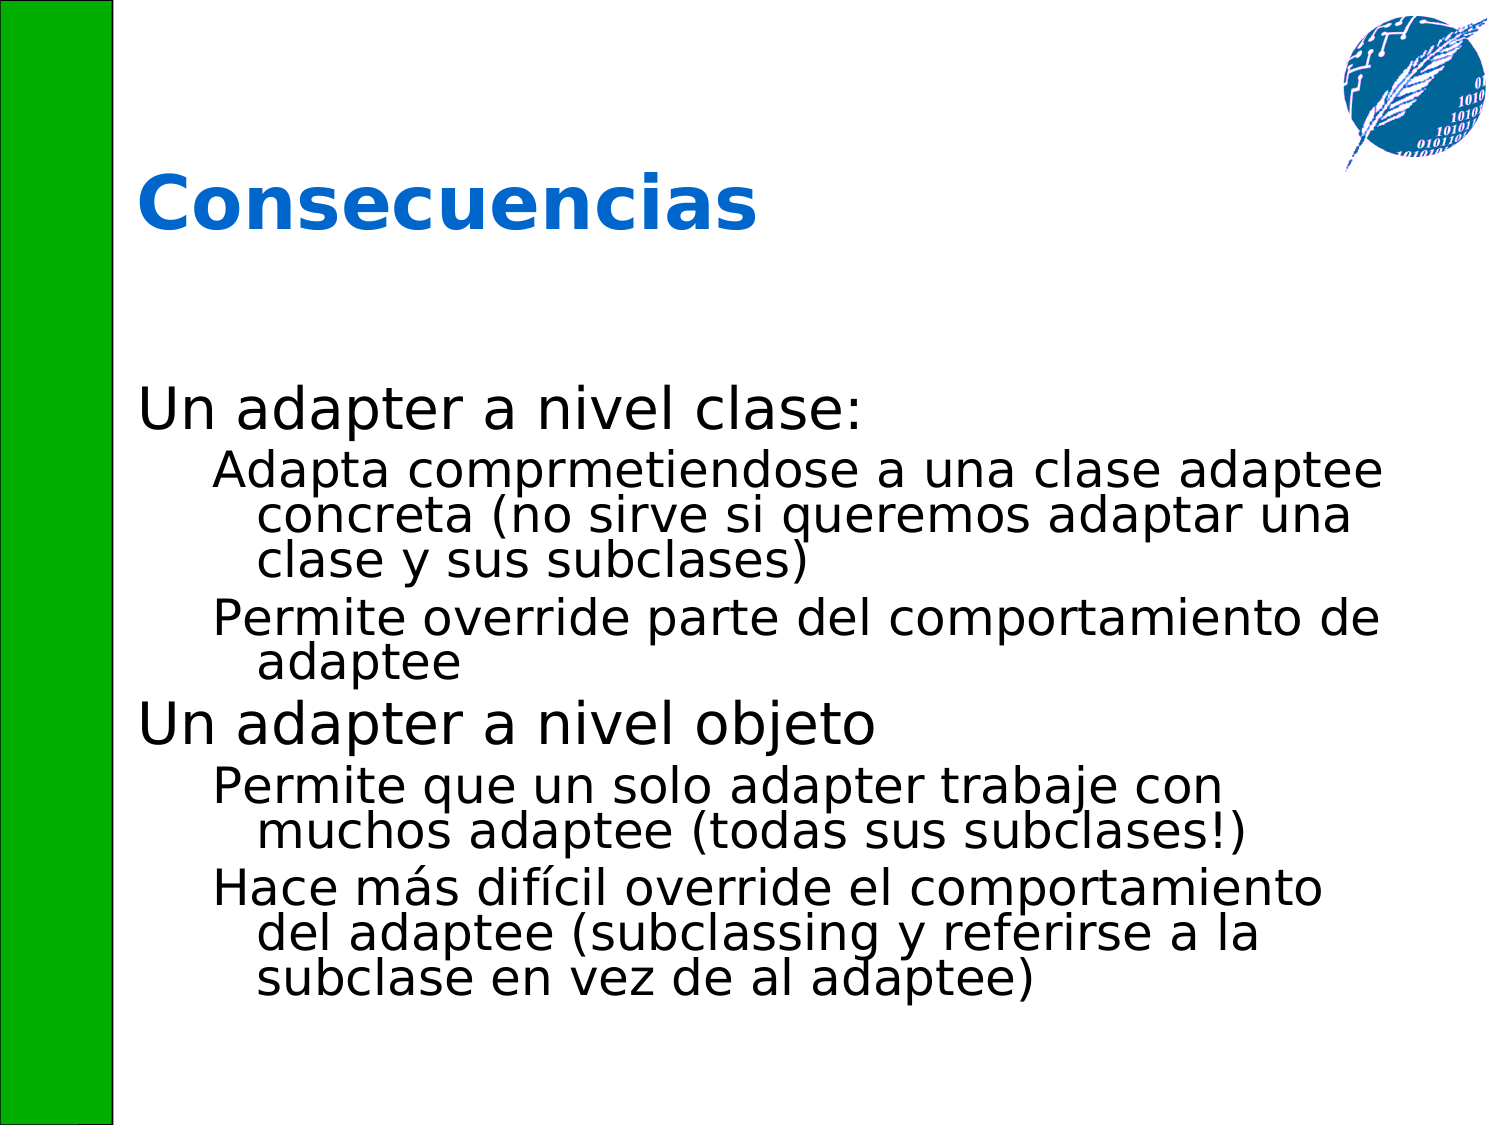

# Consecuencias
Un adapter a nivel clase:
Adapta comprmetiendose a una clase adaptee concreta (no sirve si queremos adaptar una clase y sus subclases)
Permite override parte del comportamiento de adaptee
Un adapter a nivel objeto
Permite que un solo adapter trabaje con muchos adaptee (todas sus subclases!)
Hace más difícil override el comportamiento del adaptee (subclassing y referirse a la subclase en vez de al adaptee)